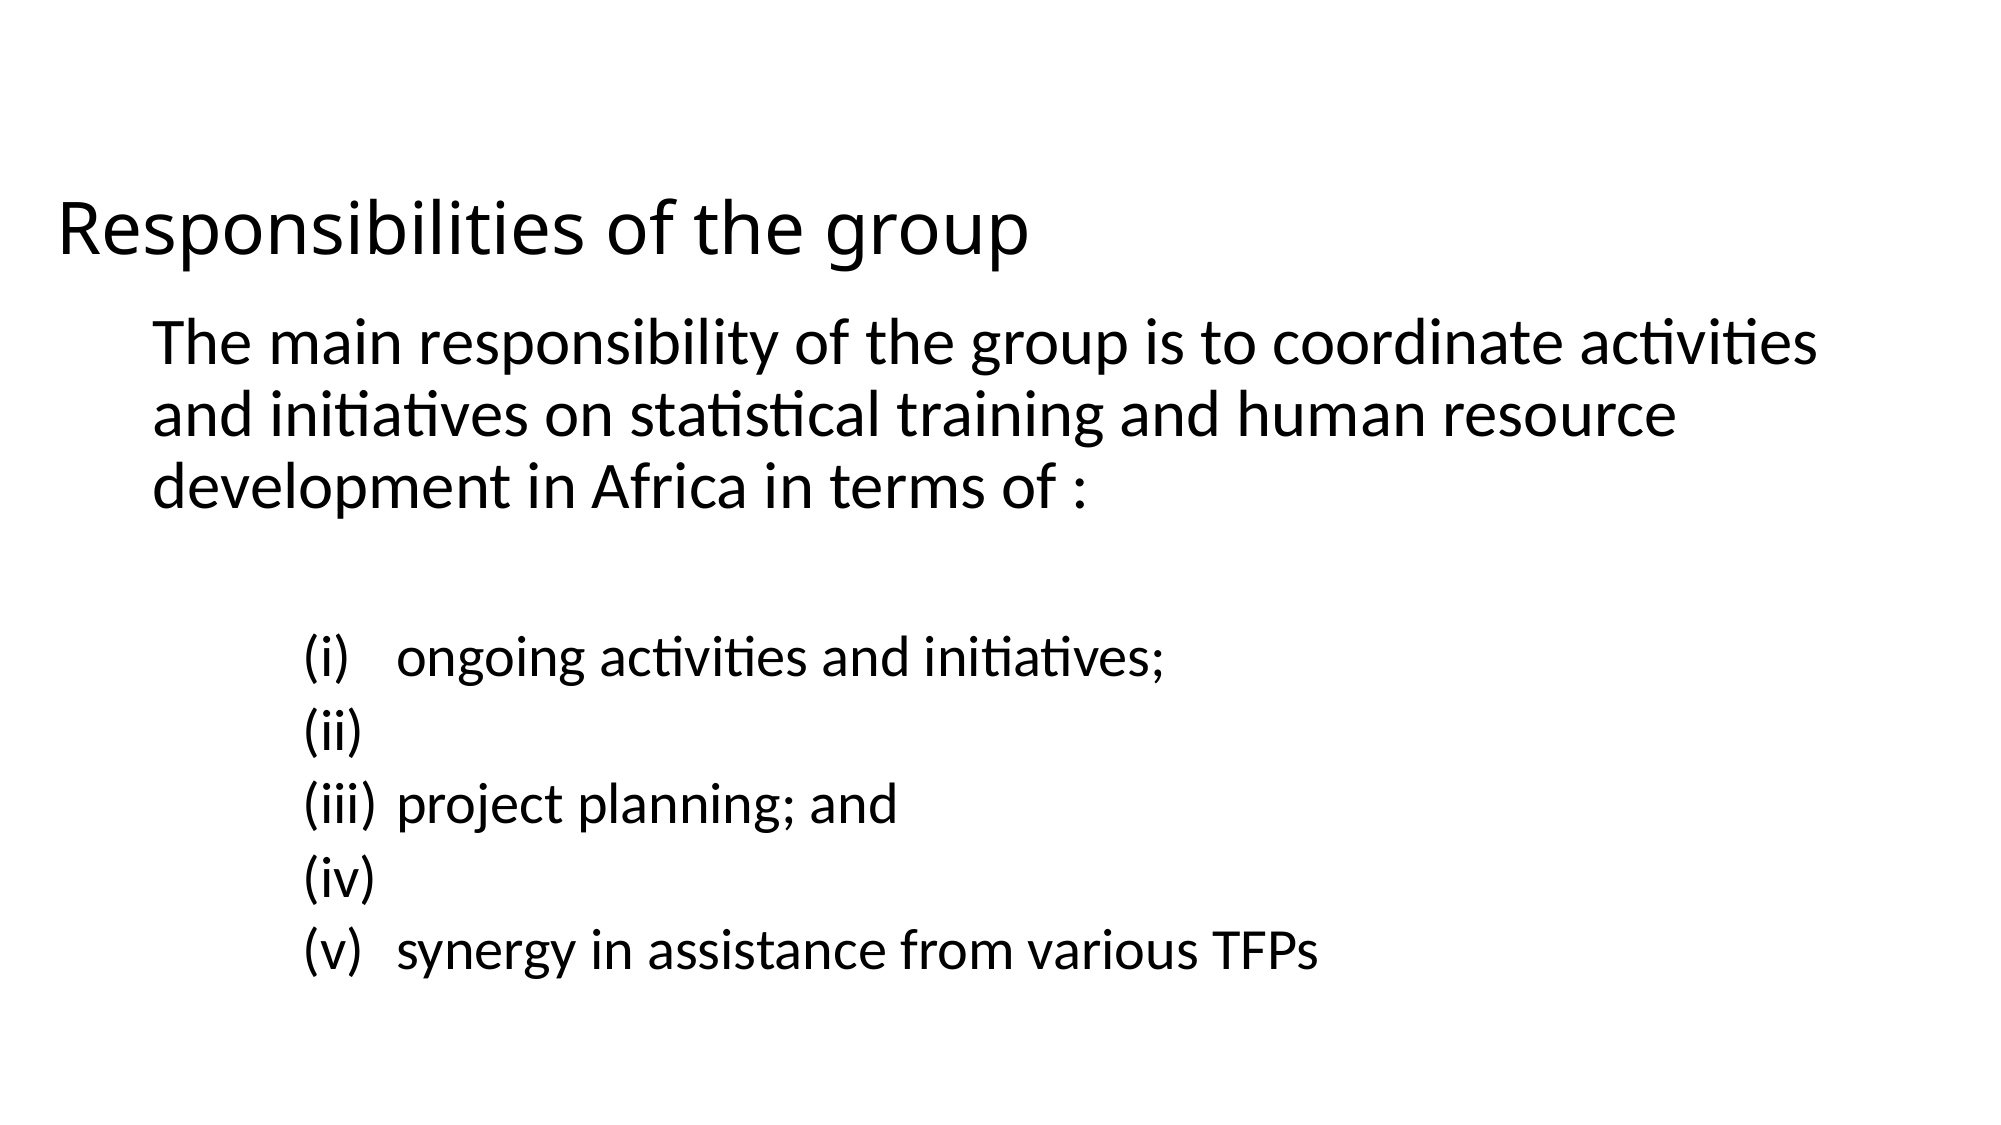

# Responsibilities of the group
The main responsibility of the group is to coordinate activities and initiatives on statistical training and human resource development in Africa in terms of :
ongoing activities and initiatives;
project planning; and
synergy in assistance from various TFPs